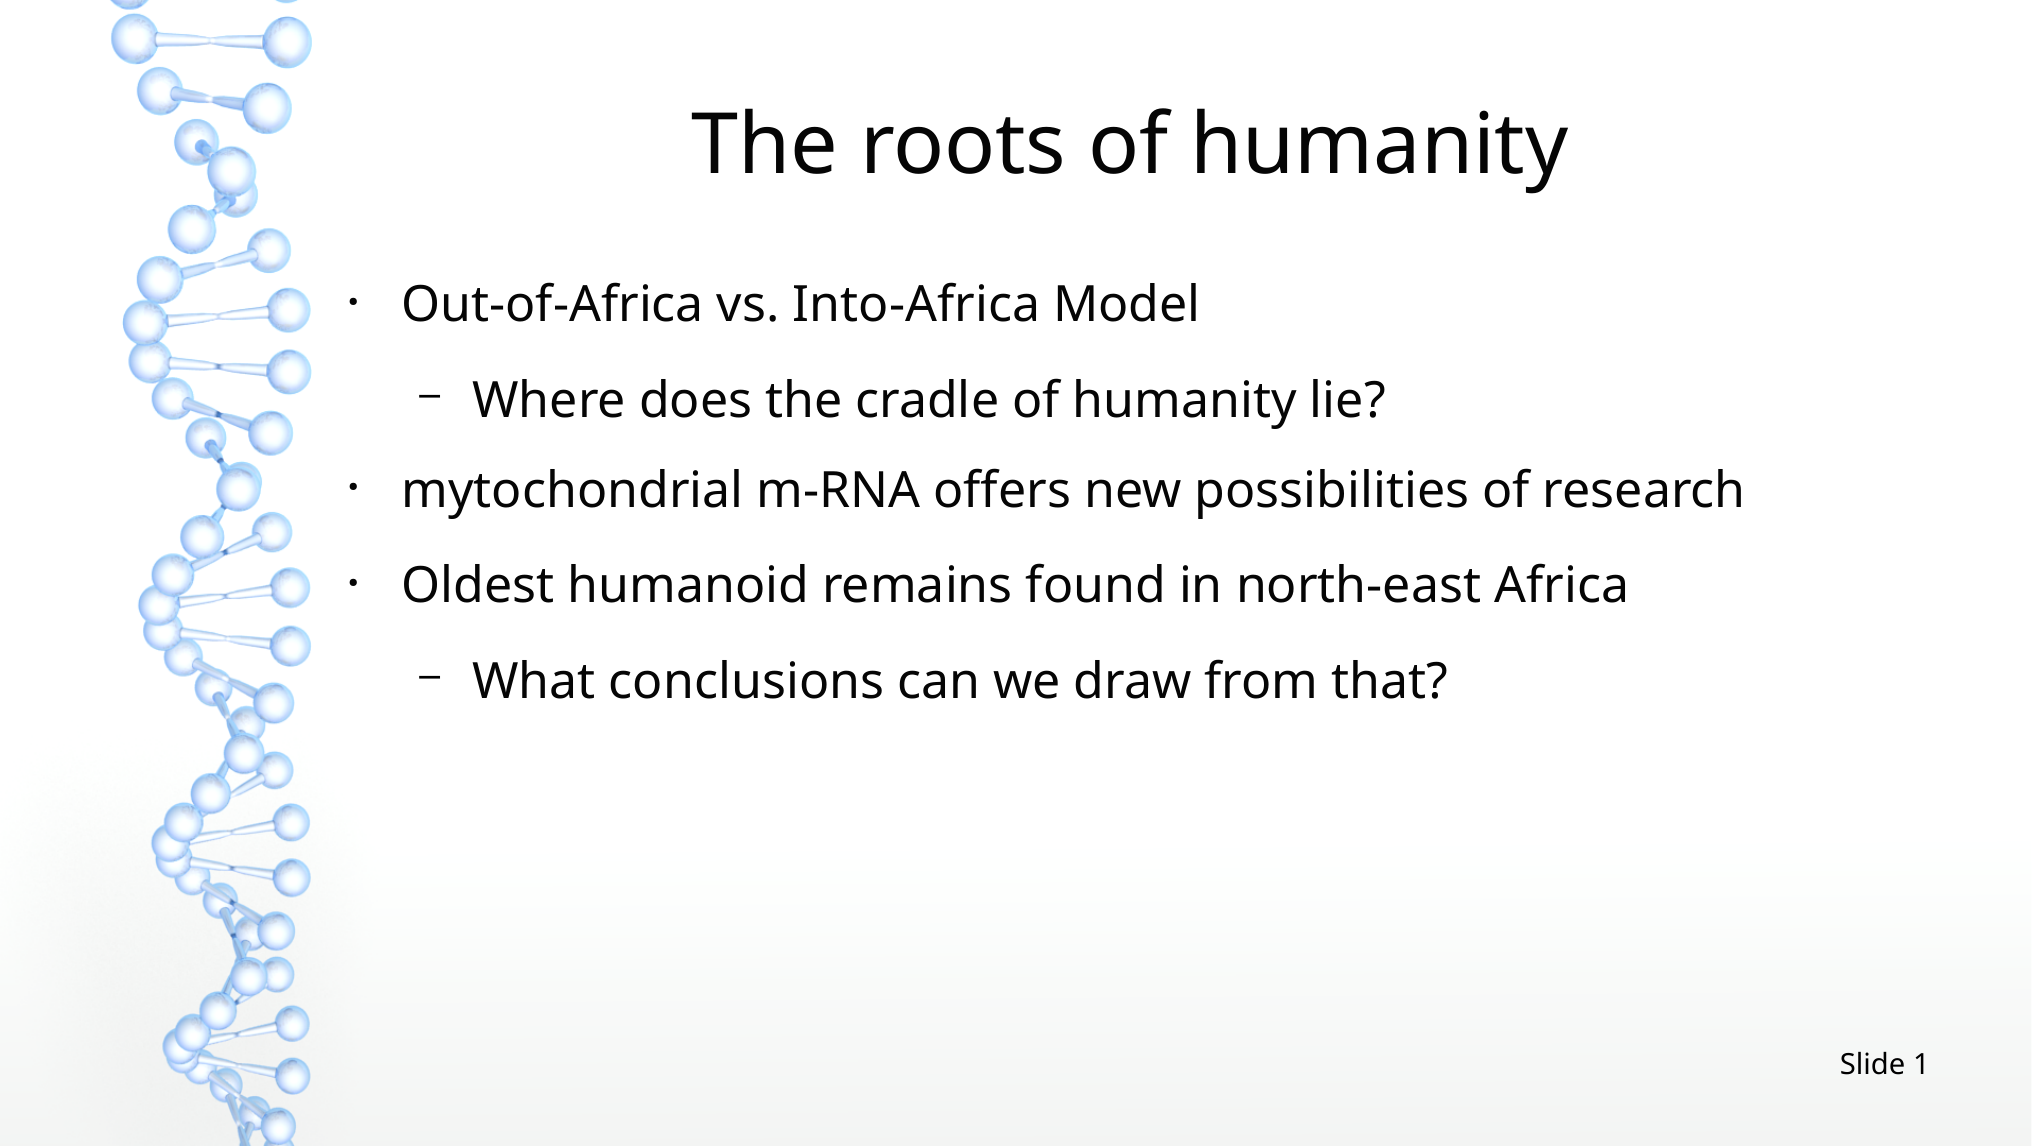

# The roots of humanity
Out-of-Africa vs. Into-Africa Model
Where does the cradle of humanity lie?
mytochondrial m-RNA offers new possibilities of research
Oldest humanoid remains found in north-east Africa
What conclusions can we draw from that?
1